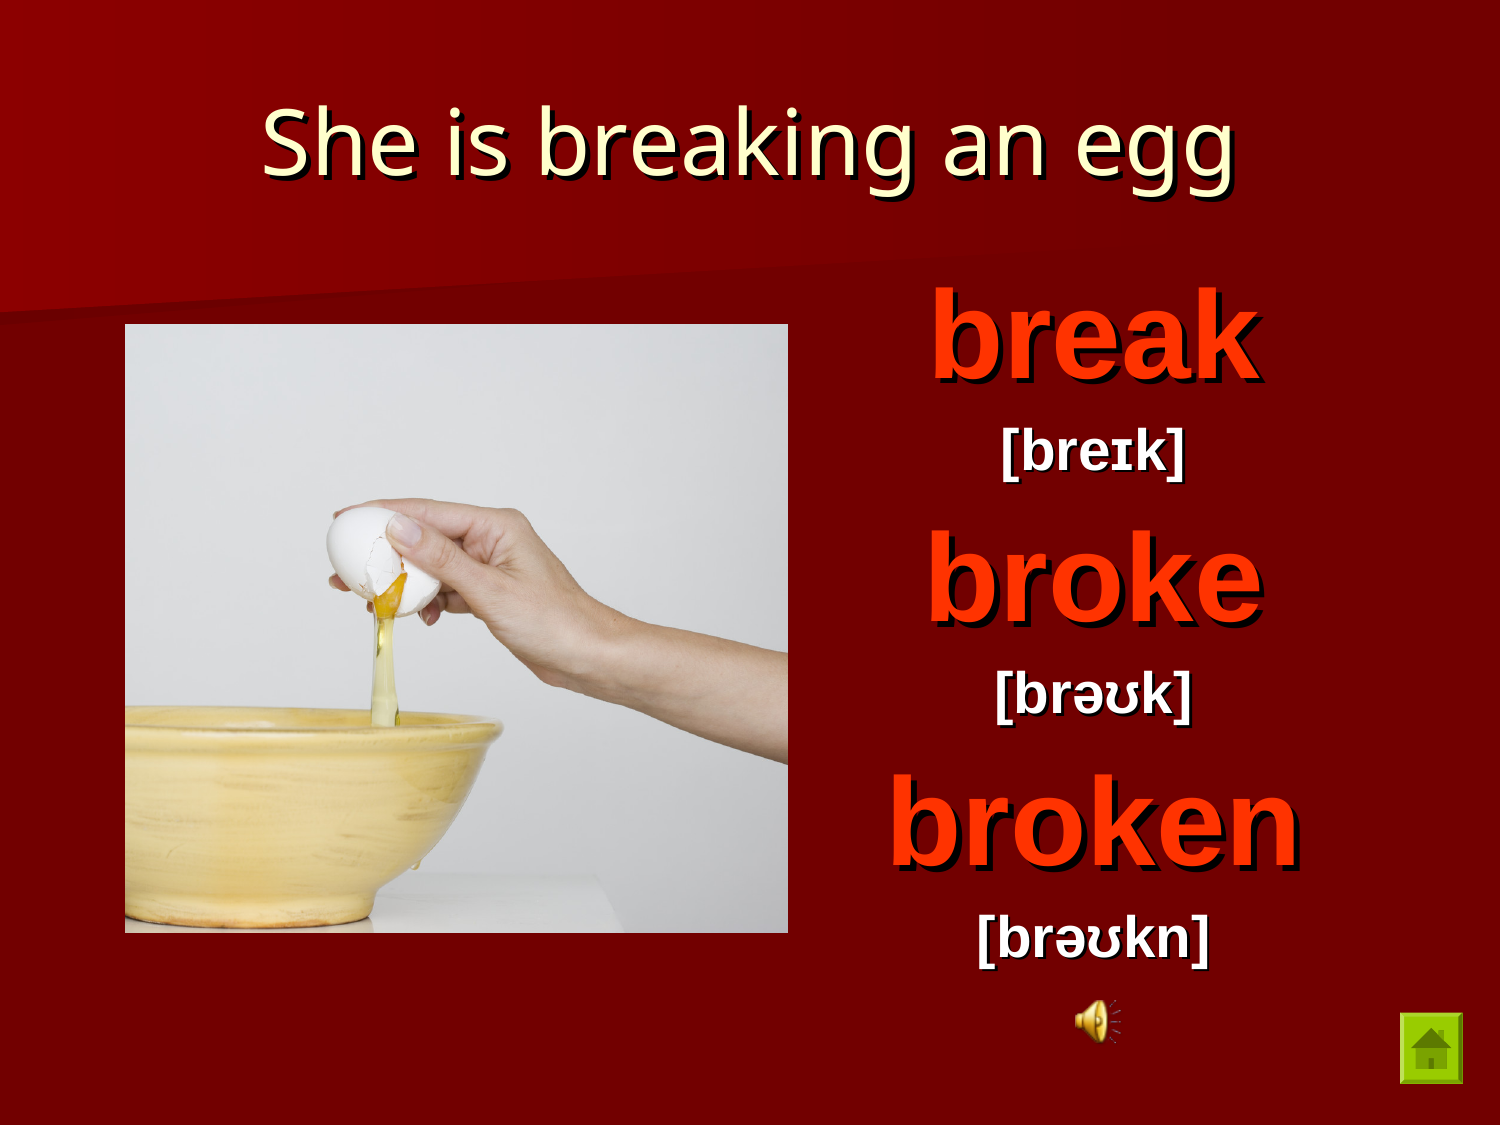

# She is breaking an egg
break
[breɪk]
broke
[brəʊk]
broken
[brəʊkn]